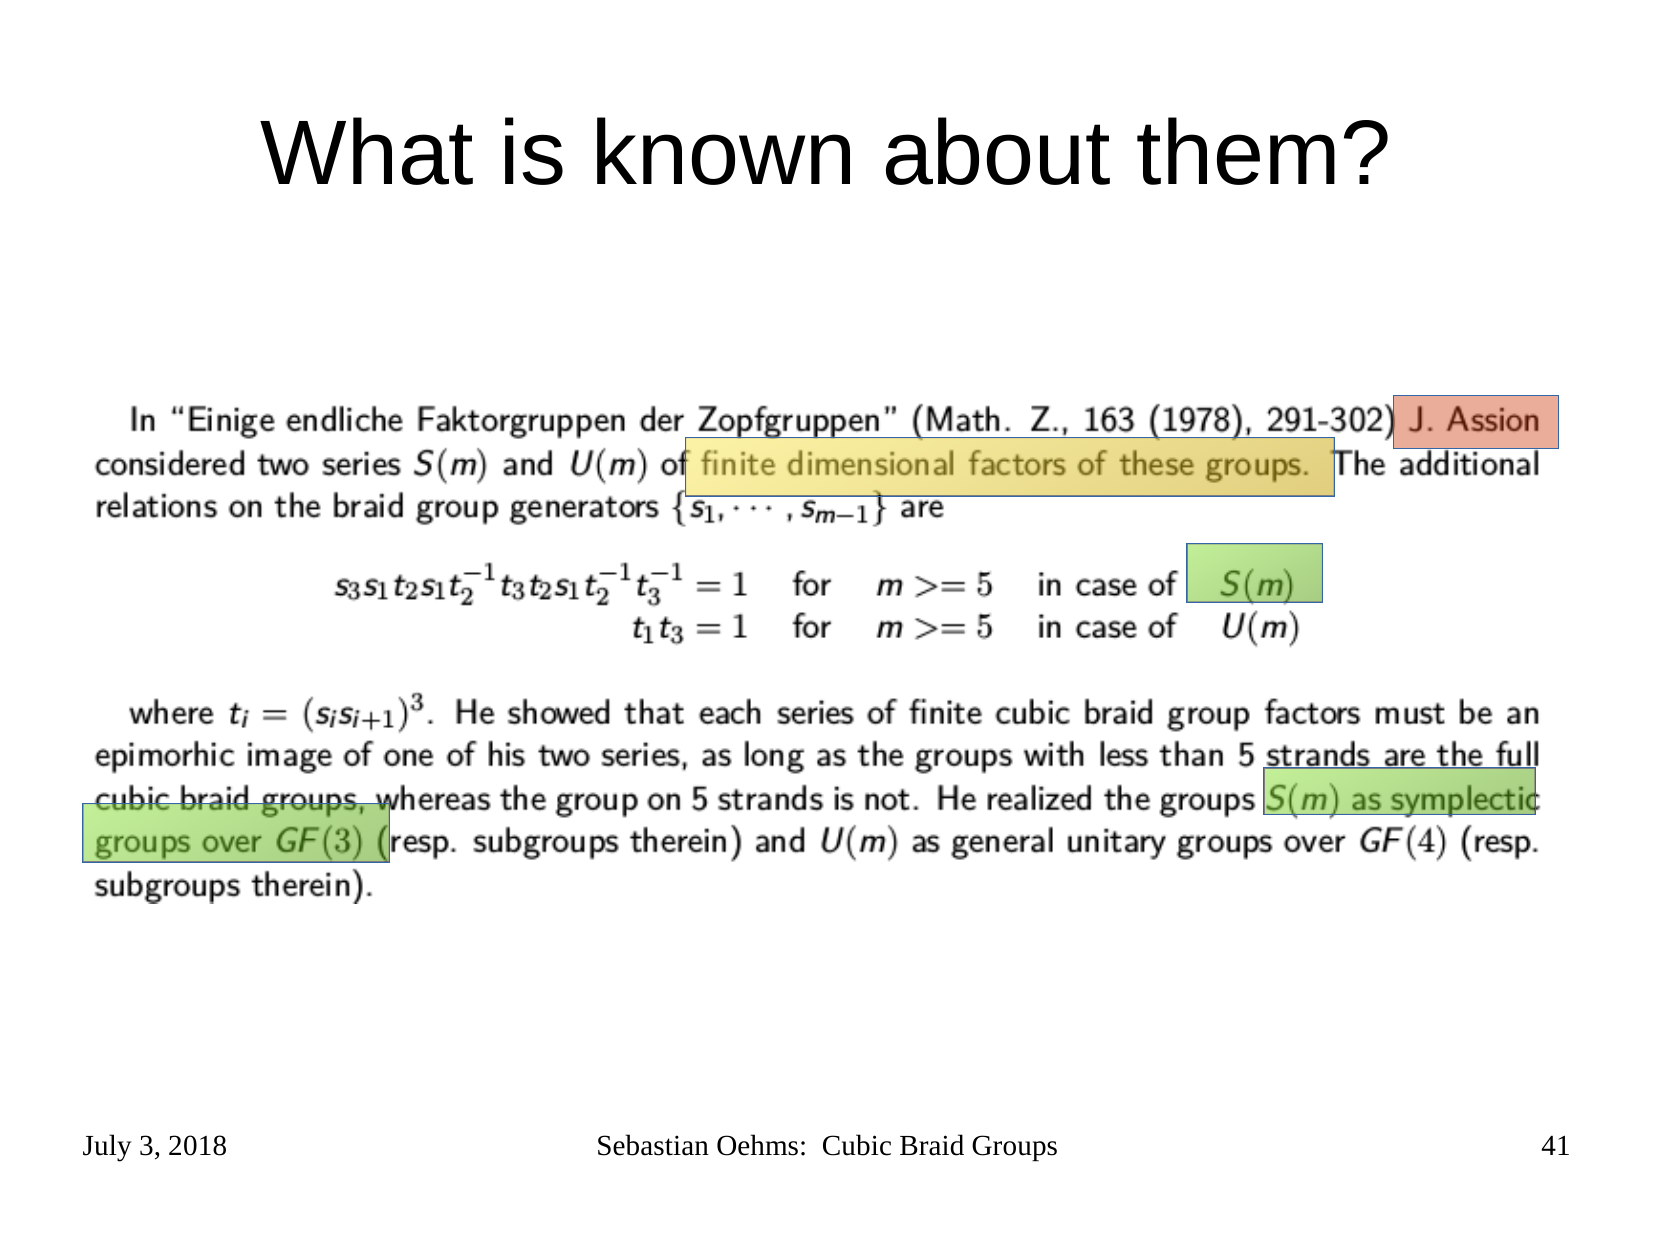

# What is known about them?
July 3, 2018
Sebastian Oehms: Cubic Braid Groups
41